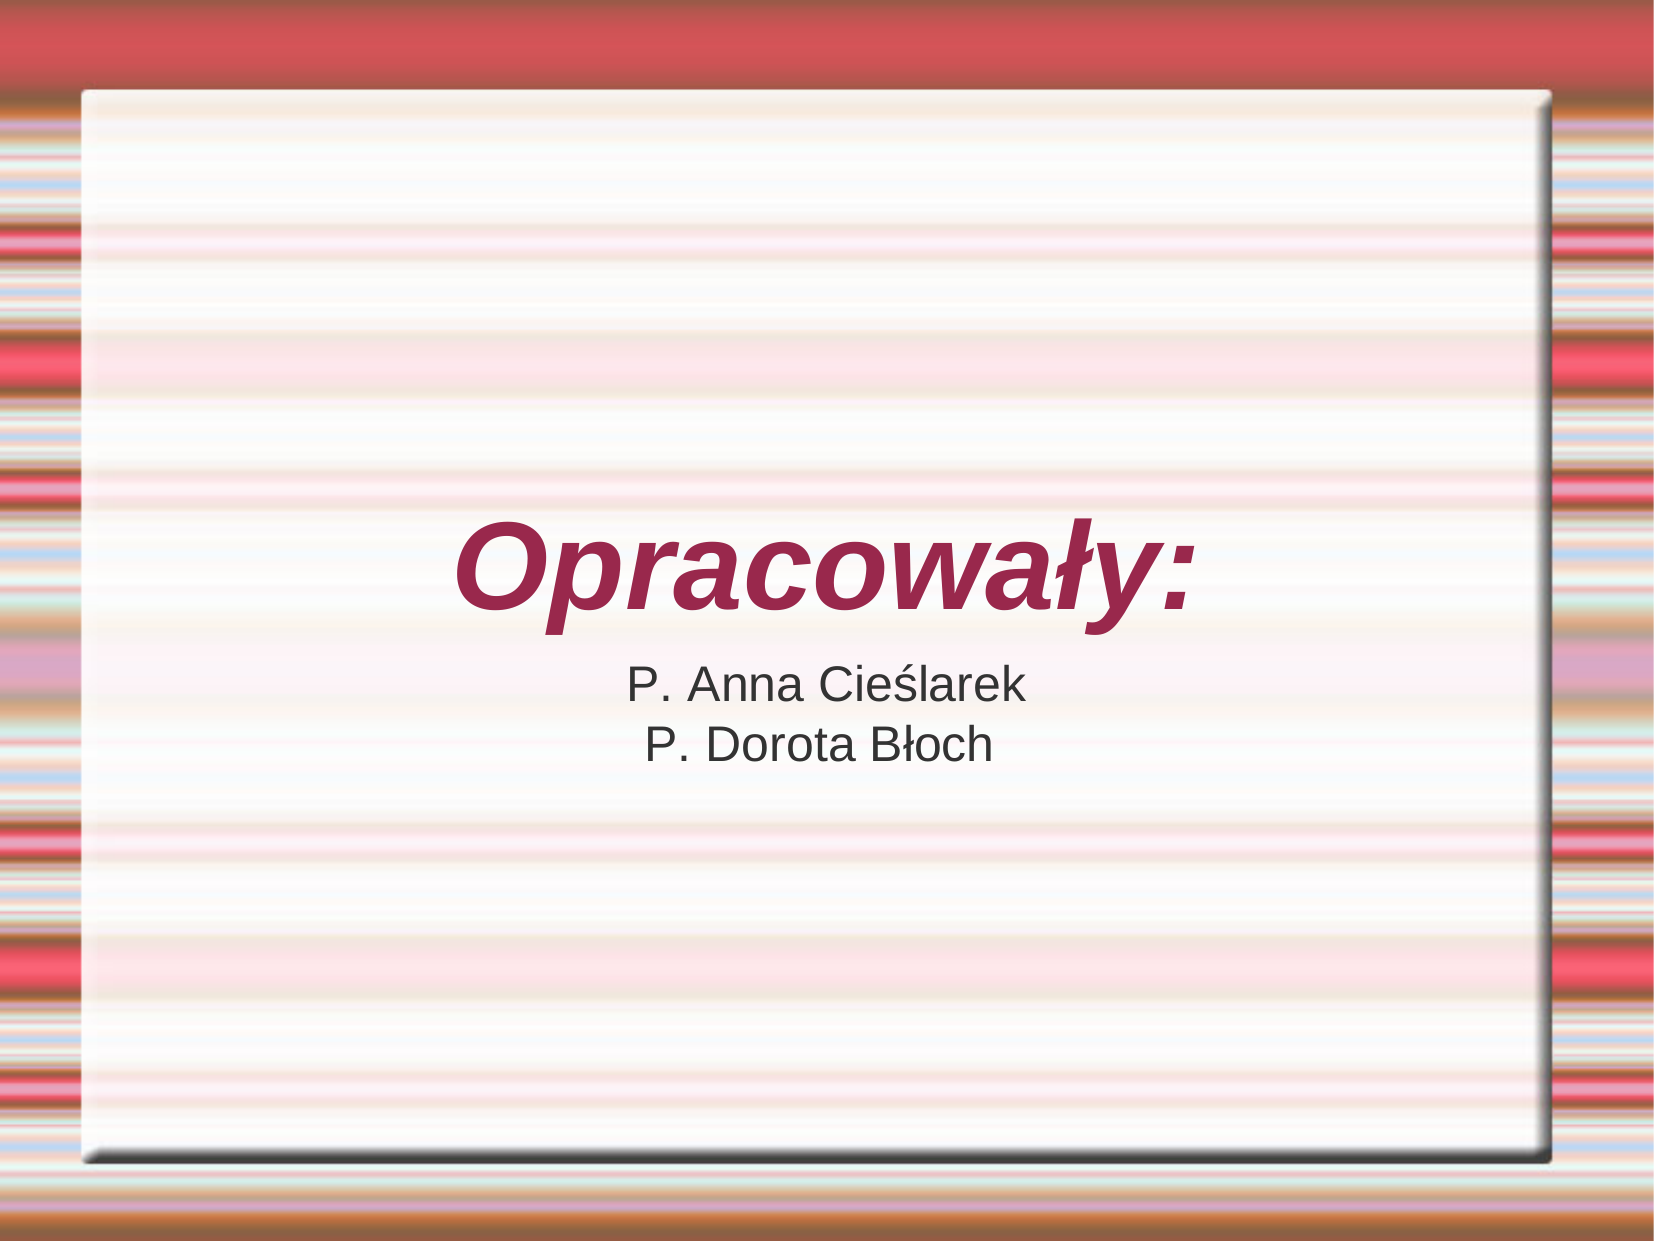

# Opracowały:
P. Anna Cieślarek
P. Dorota Błoch